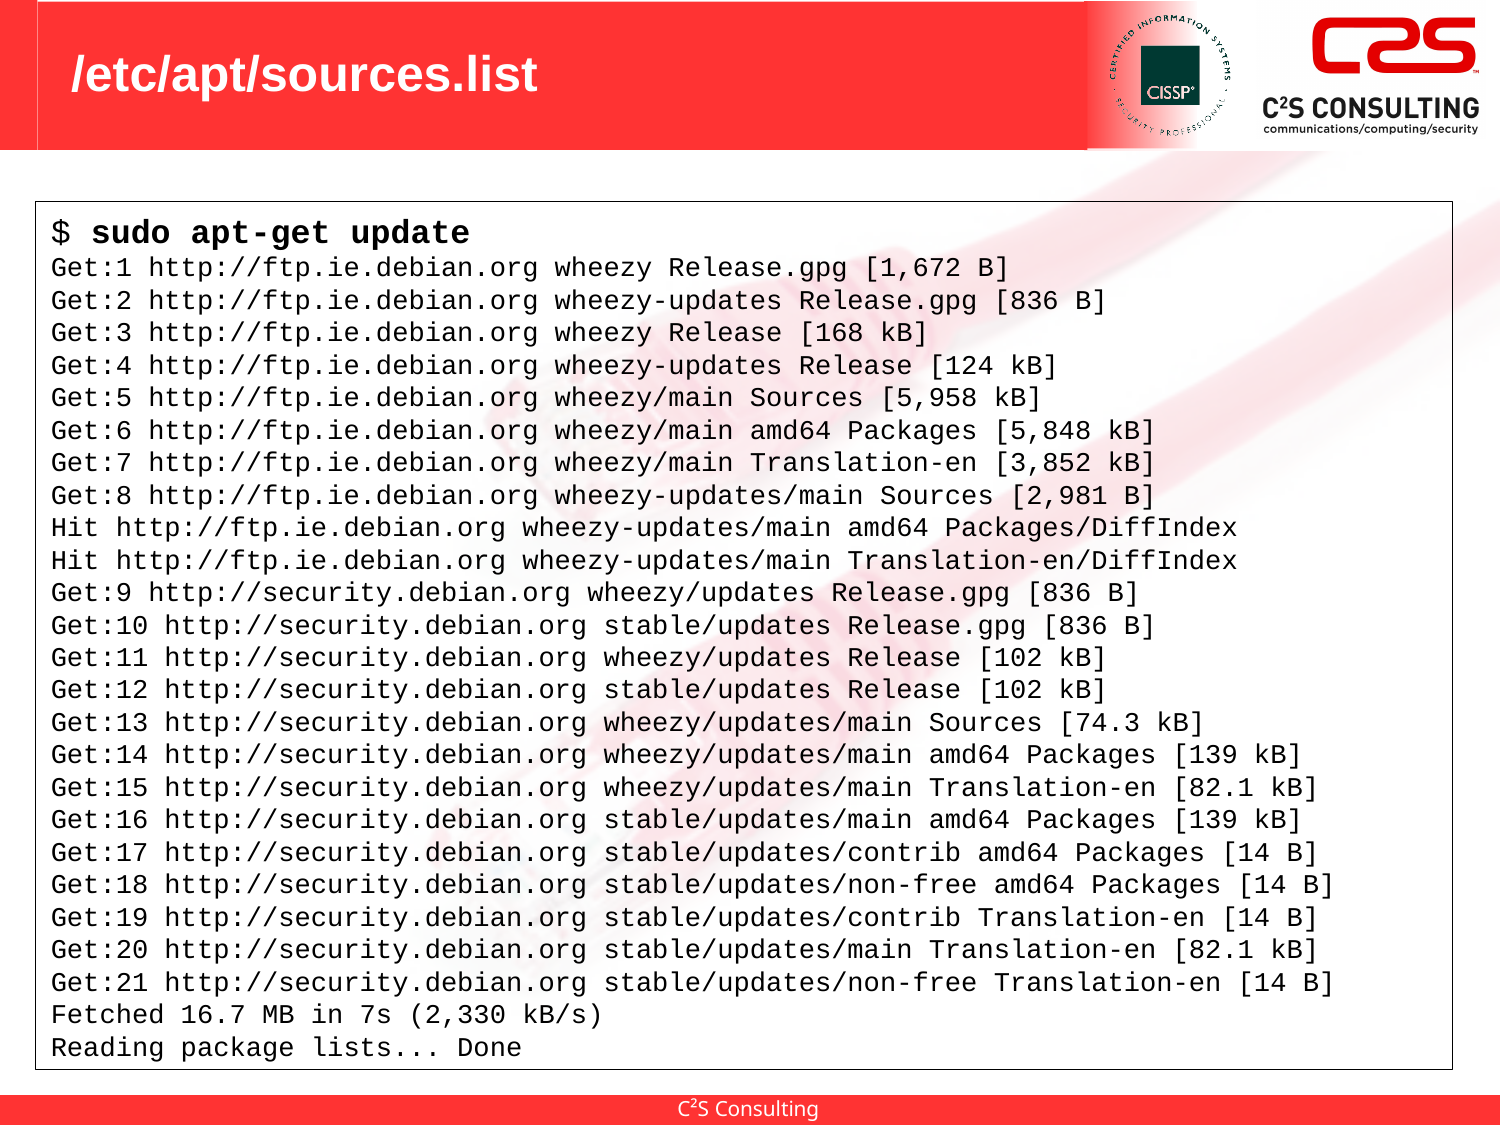

# /etc/apt/sources.list
$ sudo apt-get update
Get:1 http://ftp.ie.debian.org wheezy Release.gpg [1,672 B]
Get:2 http://ftp.ie.debian.org wheezy-updates Release.gpg [836 B]
Get:3 http://ftp.ie.debian.org wheezy Release [168 kB]
Get:4 http://ftp.ie.debian.org wheezy-updates Release [124 kB]
Get:5 http://ftp.ie.debian.org wheezy/main Sources [5,958 kB]
Get:6 http://ftp.ie.debian.org wheezy/main amd64 Packages [5,848 kB]
Get:7 http://ftp.ie.debian.org wheezy/main Translation-en [3,852 kB]
Get:8 http://ftp.ie.debian.org wheezy-updates/main Sources [2,981 B]
Hit http://ftp.ie.debian.org wheezy-updates/main amd64 Packages/DiffIndex
Hit http://ftp.ie.debian.org wheezy-updates/main Translation-en/DiffIndex
Get:9 http://security.debian.org wheezy/updates Release.gpg [836 B]
Get:10 http://security.debian.org stable/updates Release.gpg [836 B]
Get:11 http://security.debian.org wheezy/updates Release [102 kB]
Get:12 http://security.debian.org stable/updates Release [102 kB]
Get:13 http://security.debian.org wheezy/updates/main Sources [74.3 kB]
Get:14 http://security.debian.org wheezy/updates/main amd64 Packages [139 kB]
Get:15 http://security.debian.org wheezy/updates/main Translation-en [82.1 kB]
Get:16 http://security.debian.org stable/updates/main amd64 Packages [139 kB]
Get:17 http://security.debian.org stable/updates/contrib amd64 Packages [14 B]
Get:18 http://security.debian.org stable/updates/non-free amd64 Packages [14 B]
Get:19 http://security.debian.org stable/updates/contrib Translation-en [14 B]
Get:20 http://security.debian.org stable/updates/main Translation-en [82.1 kB]
Get:21 http://security.debian.org stable/updates/non-free Translation-en [14 B]
Fetched 16.7 MB in 7s (2,330 kB/s)
Reading package lists... Done